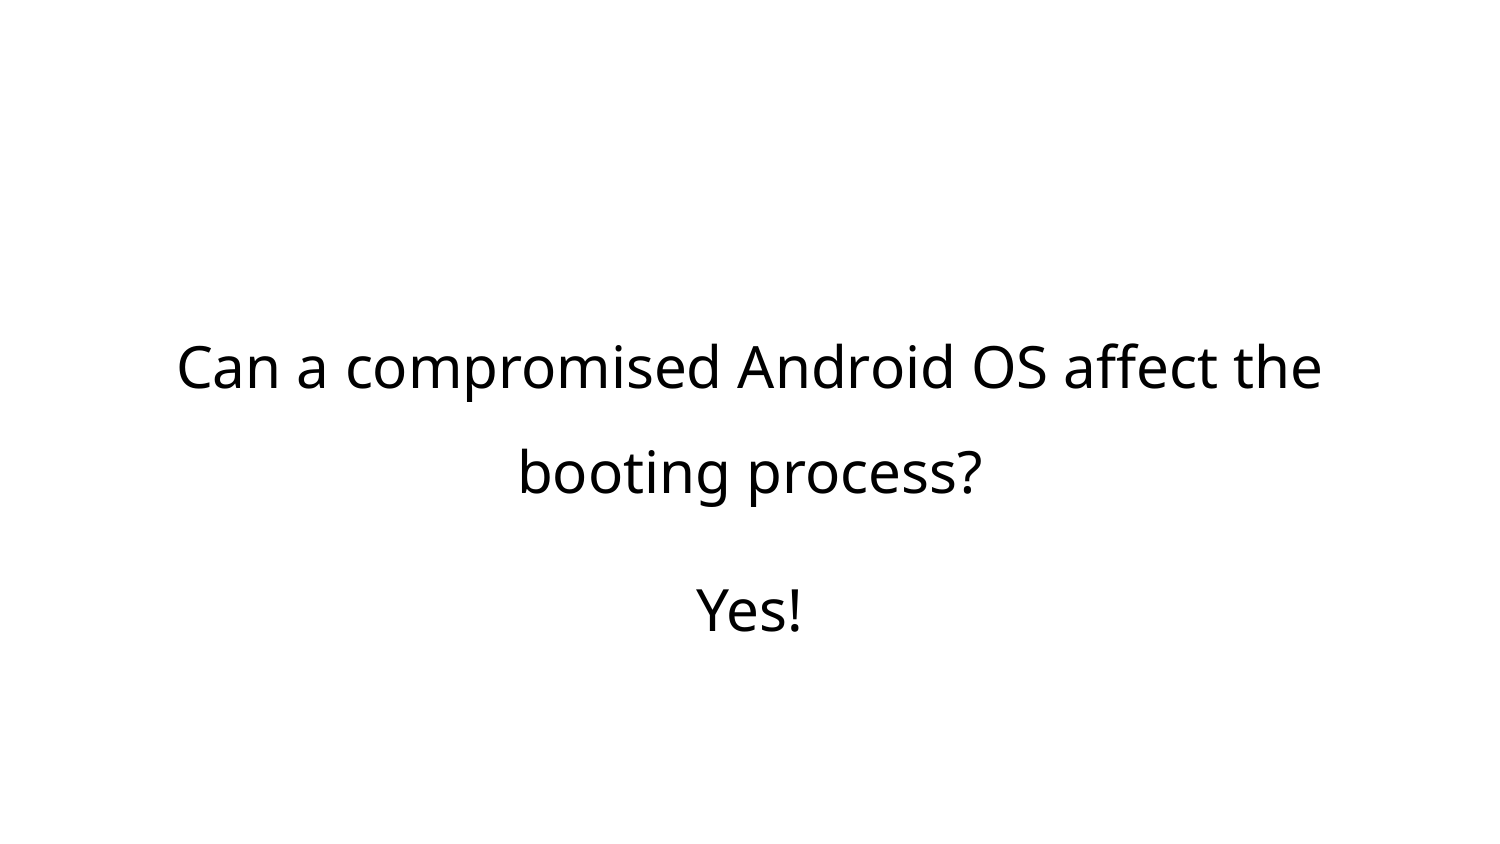

# Can a compromised Android OS affect the booting process?
Yes!